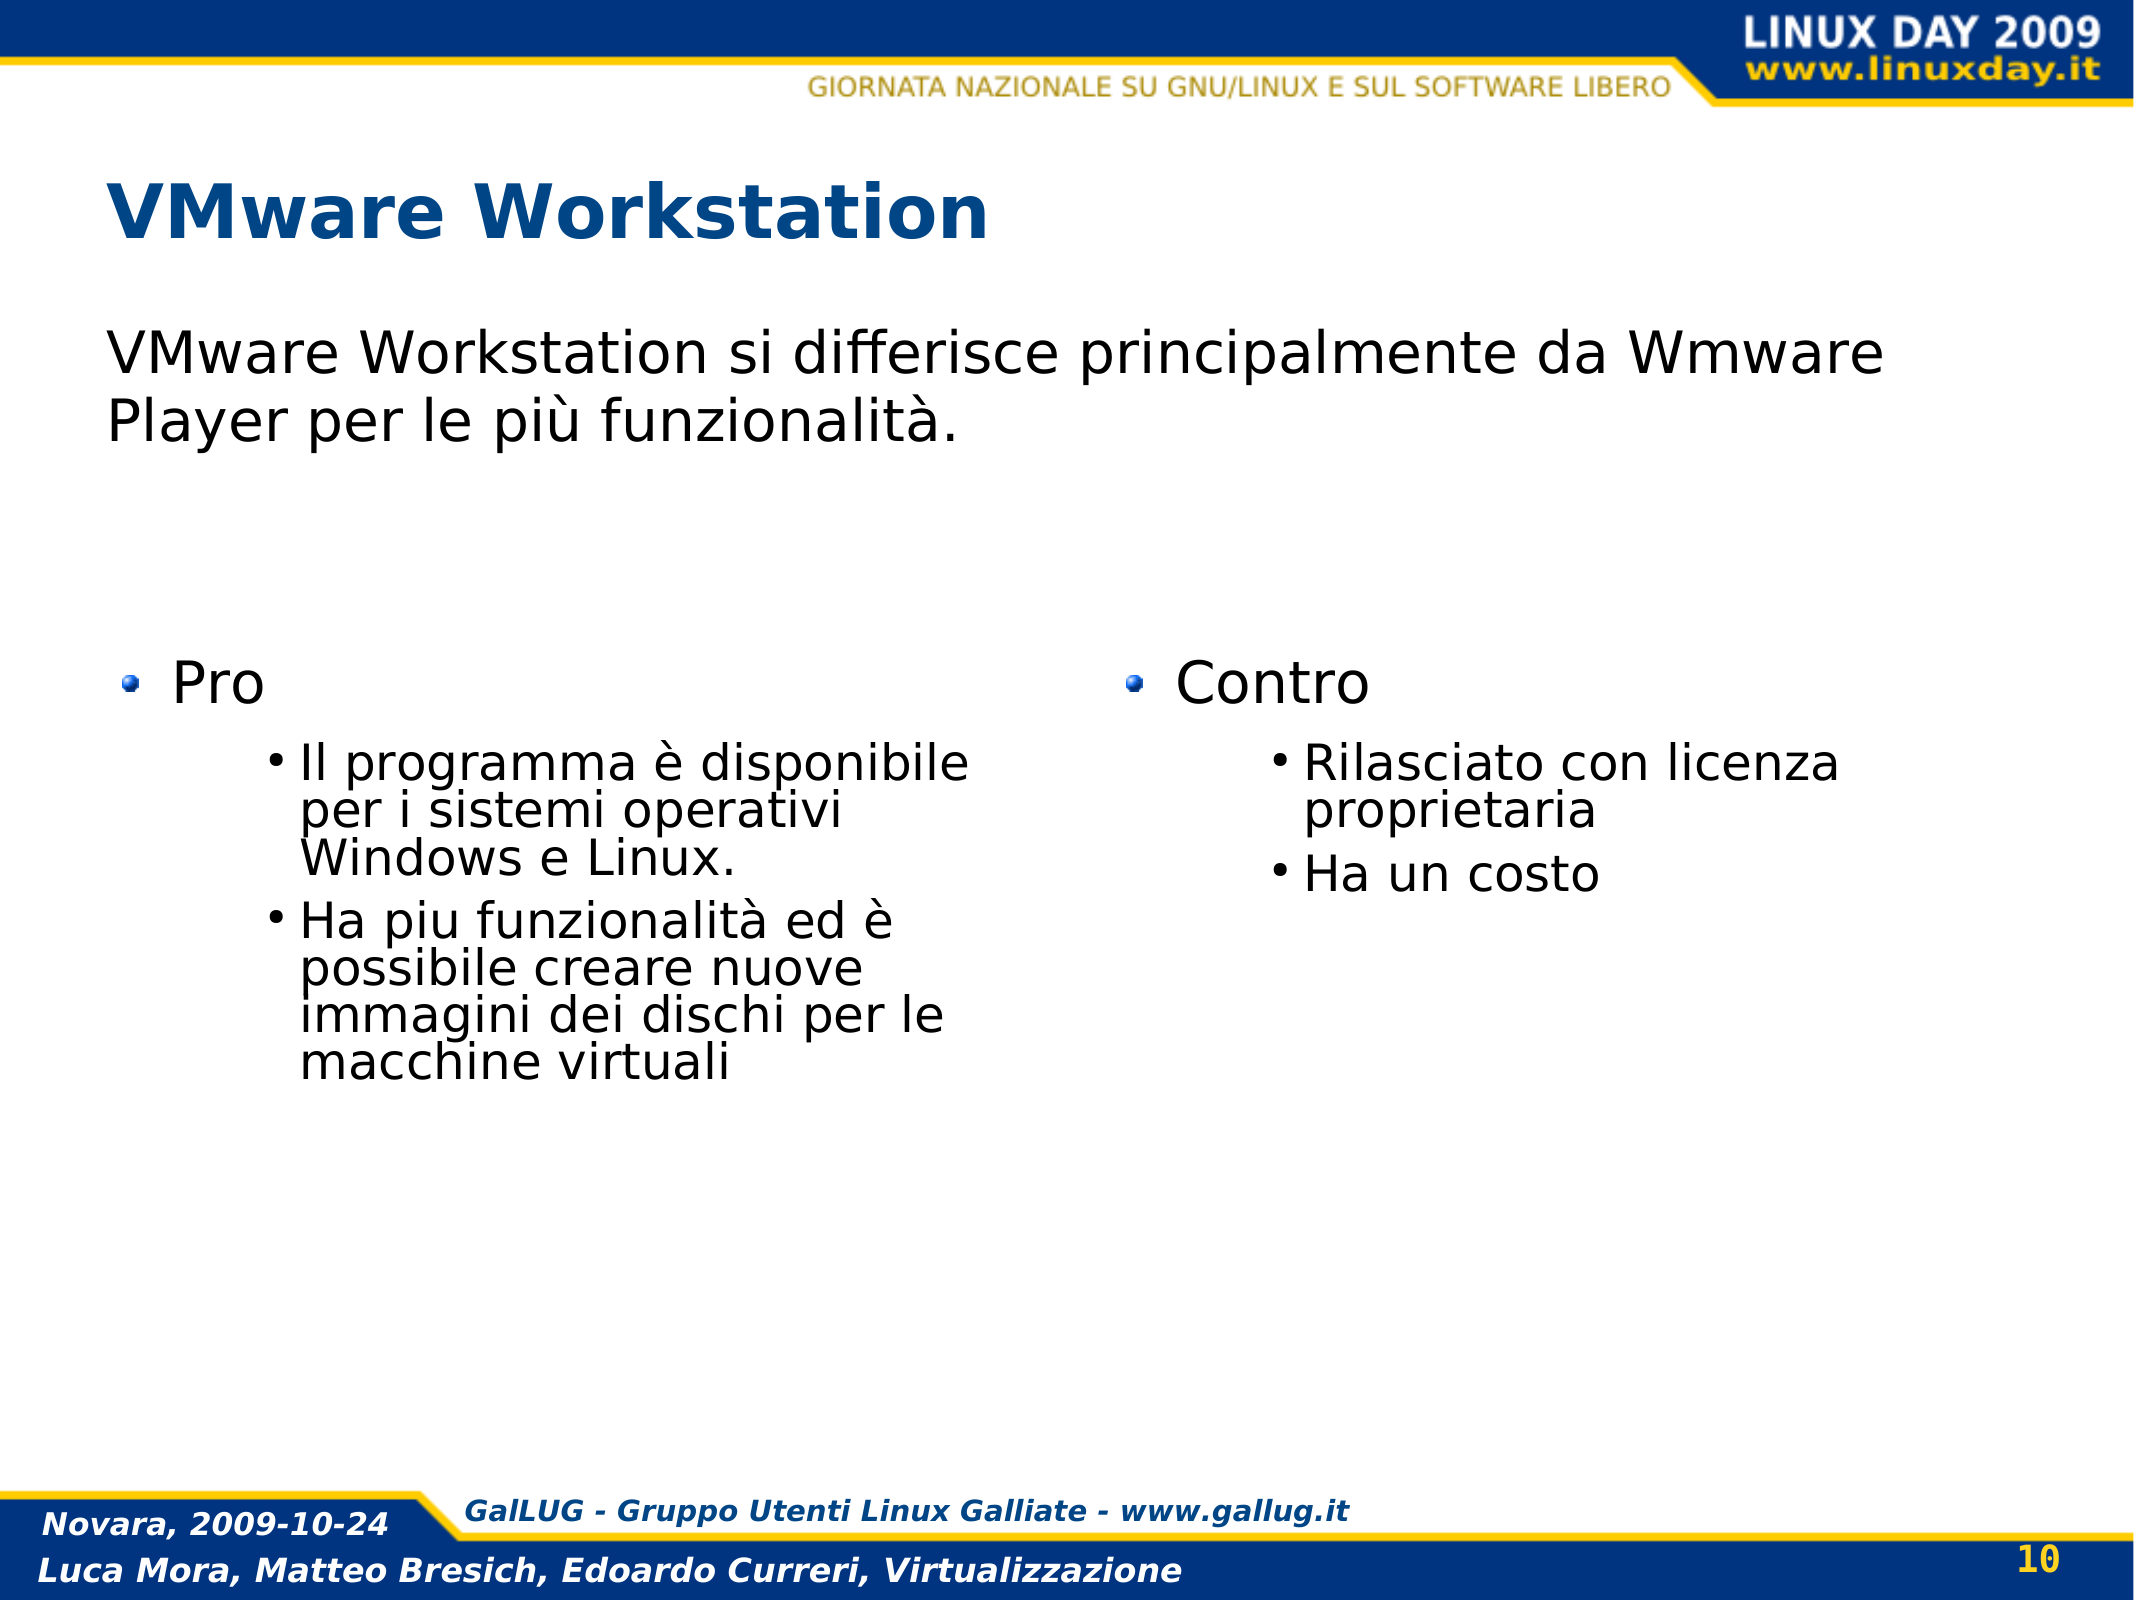

# VMware Workstation
VMware Workstation si differisce principalmente da Wmware Player per le più funzionalità.
Pro
Il programma è disponibile per i sistemi operativi Windows e Linux.
Ha piu funzionalità ed è possibile creare nuove immagini dei dischi per le macchine virtuali
Contro
Rilasciato con licenza proprietaria
Ha un costo